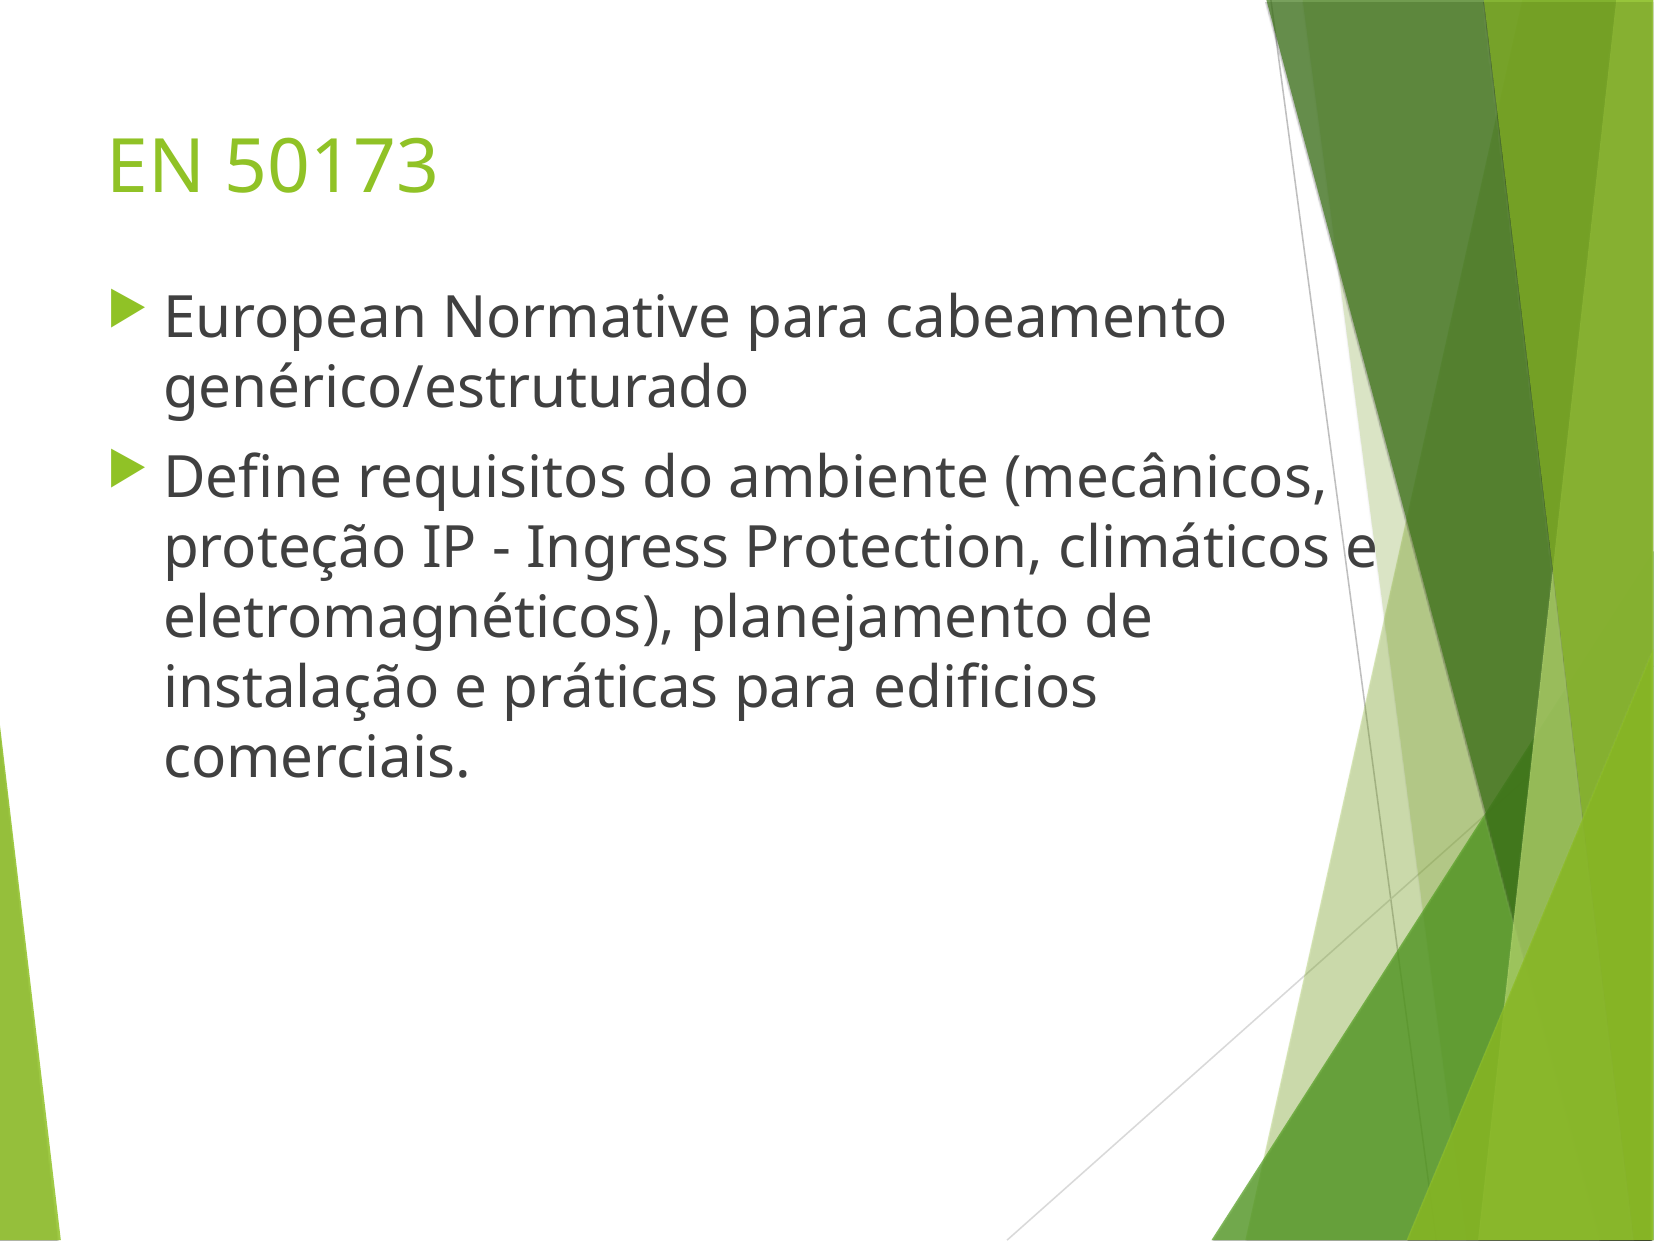

# EN 50173
European Normative para cabeamento genérico/estruturado
Define requisitos do ambiente (mecânicos, proteção IP - Ingress Protection, climáticos e eletromagnéticos), planejamento de instalação e práticas para edificios comerciais.